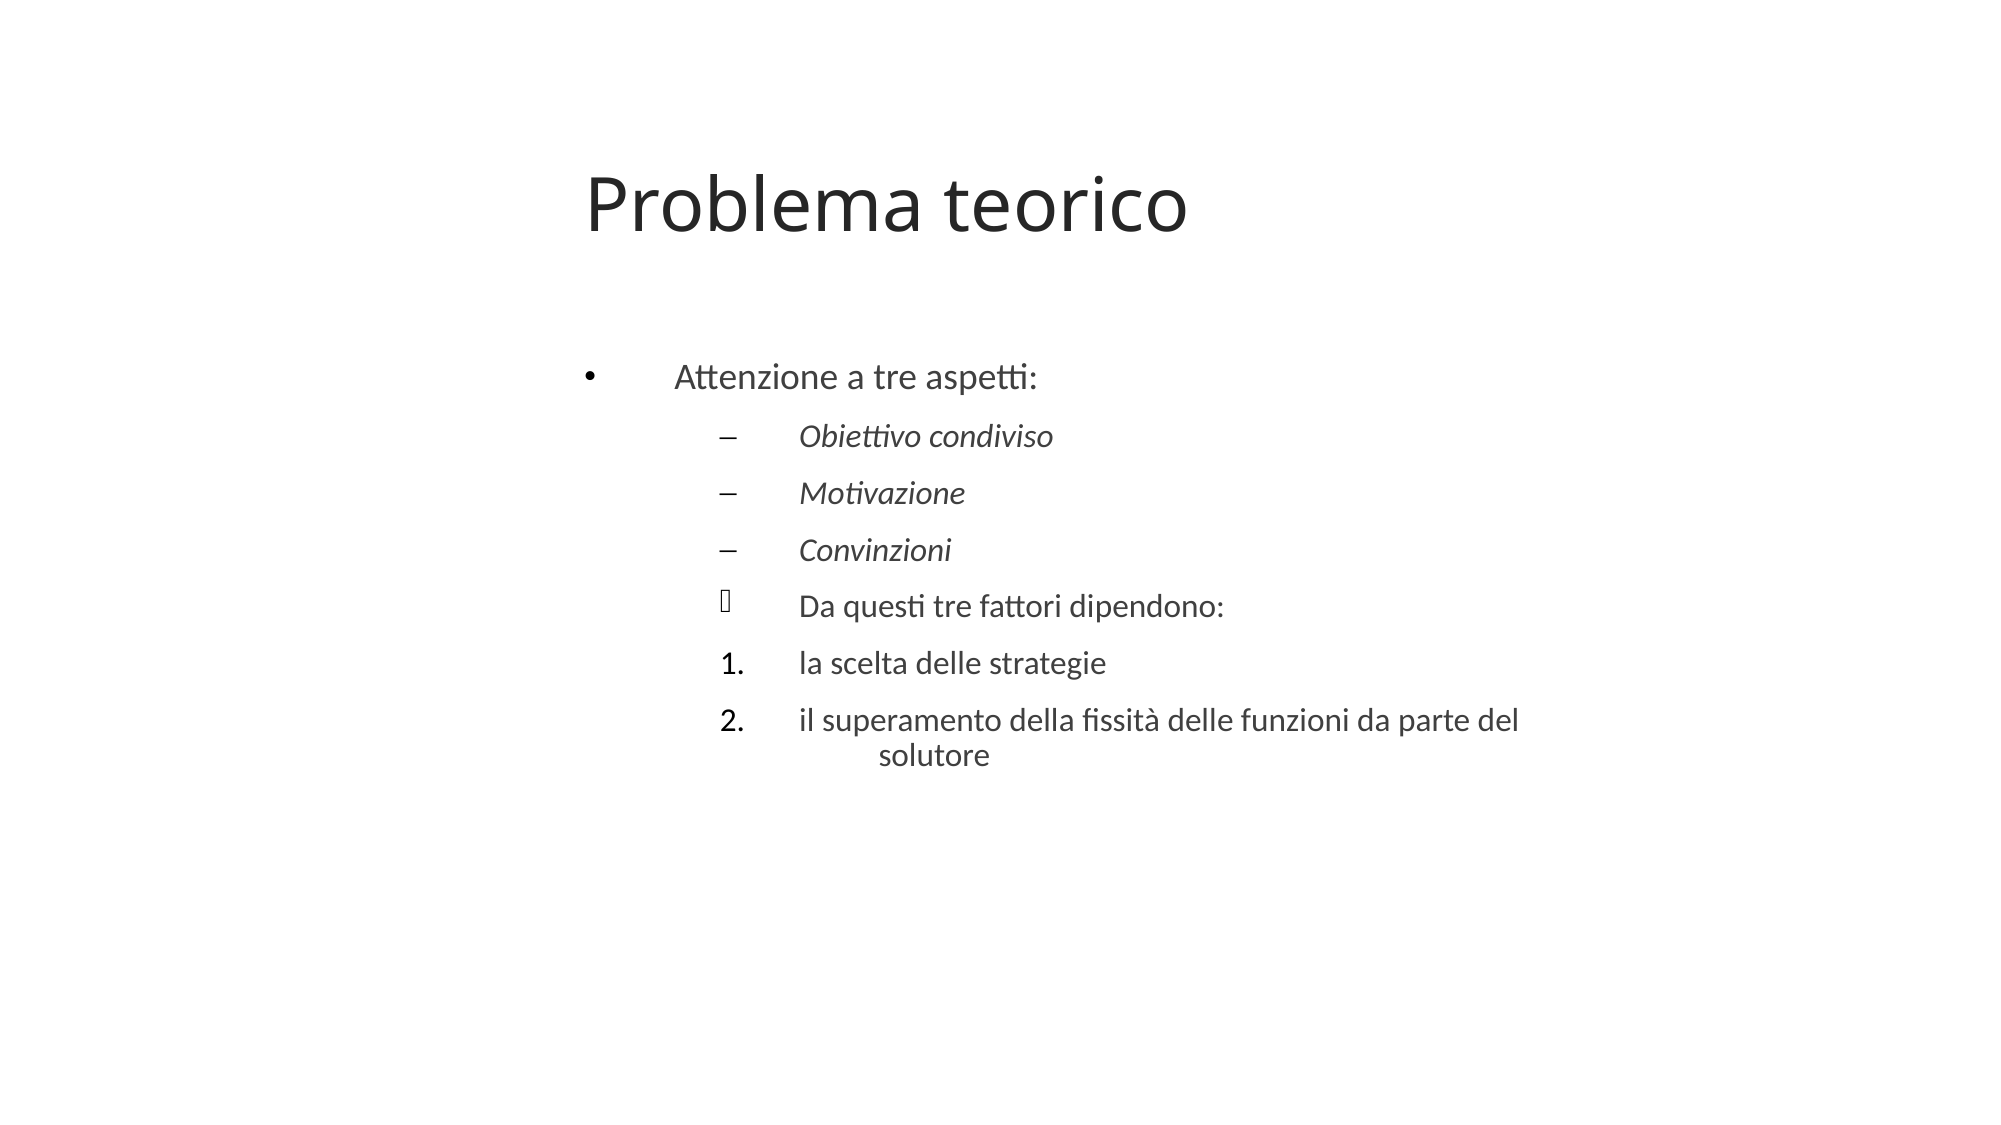

# Problema teorico
Attenzione a tre aspetti:
Obiettivo condiviso
Motivazione
Convinzioni
Da questi tre fattori dipendono:
la scelta delle strategie
il superamento della fissità delle funzioni da parte del solutore